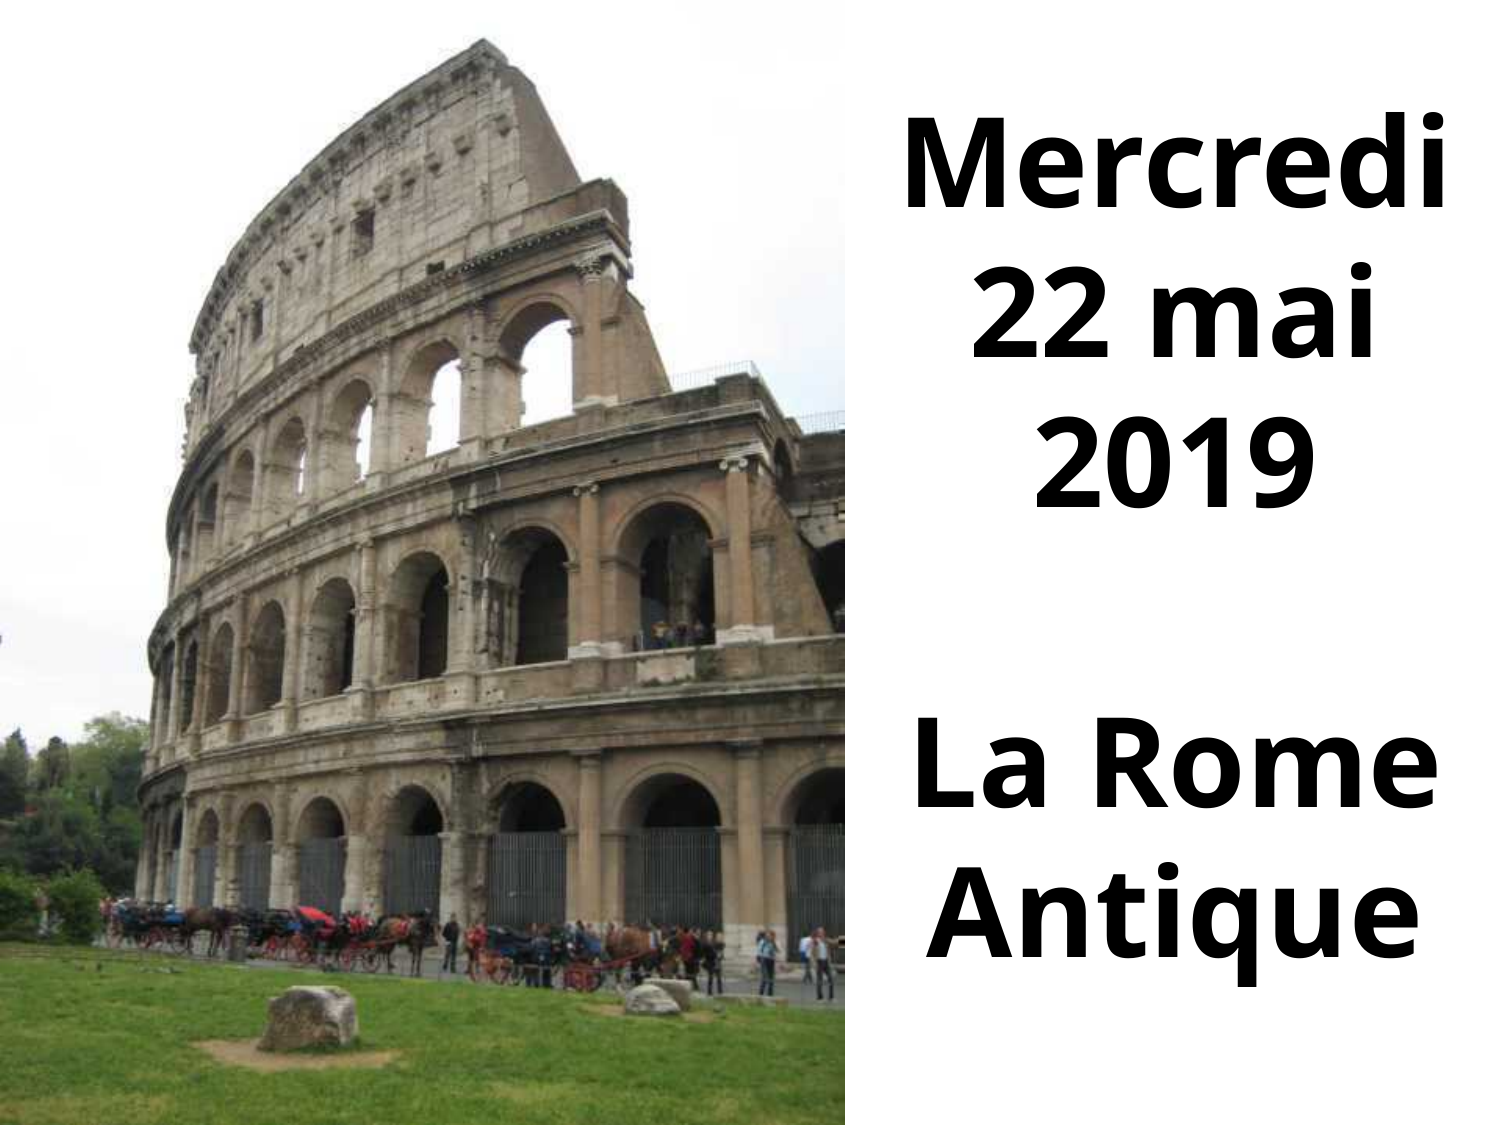

Mercredi 22 mai 2019
La Rome Antique